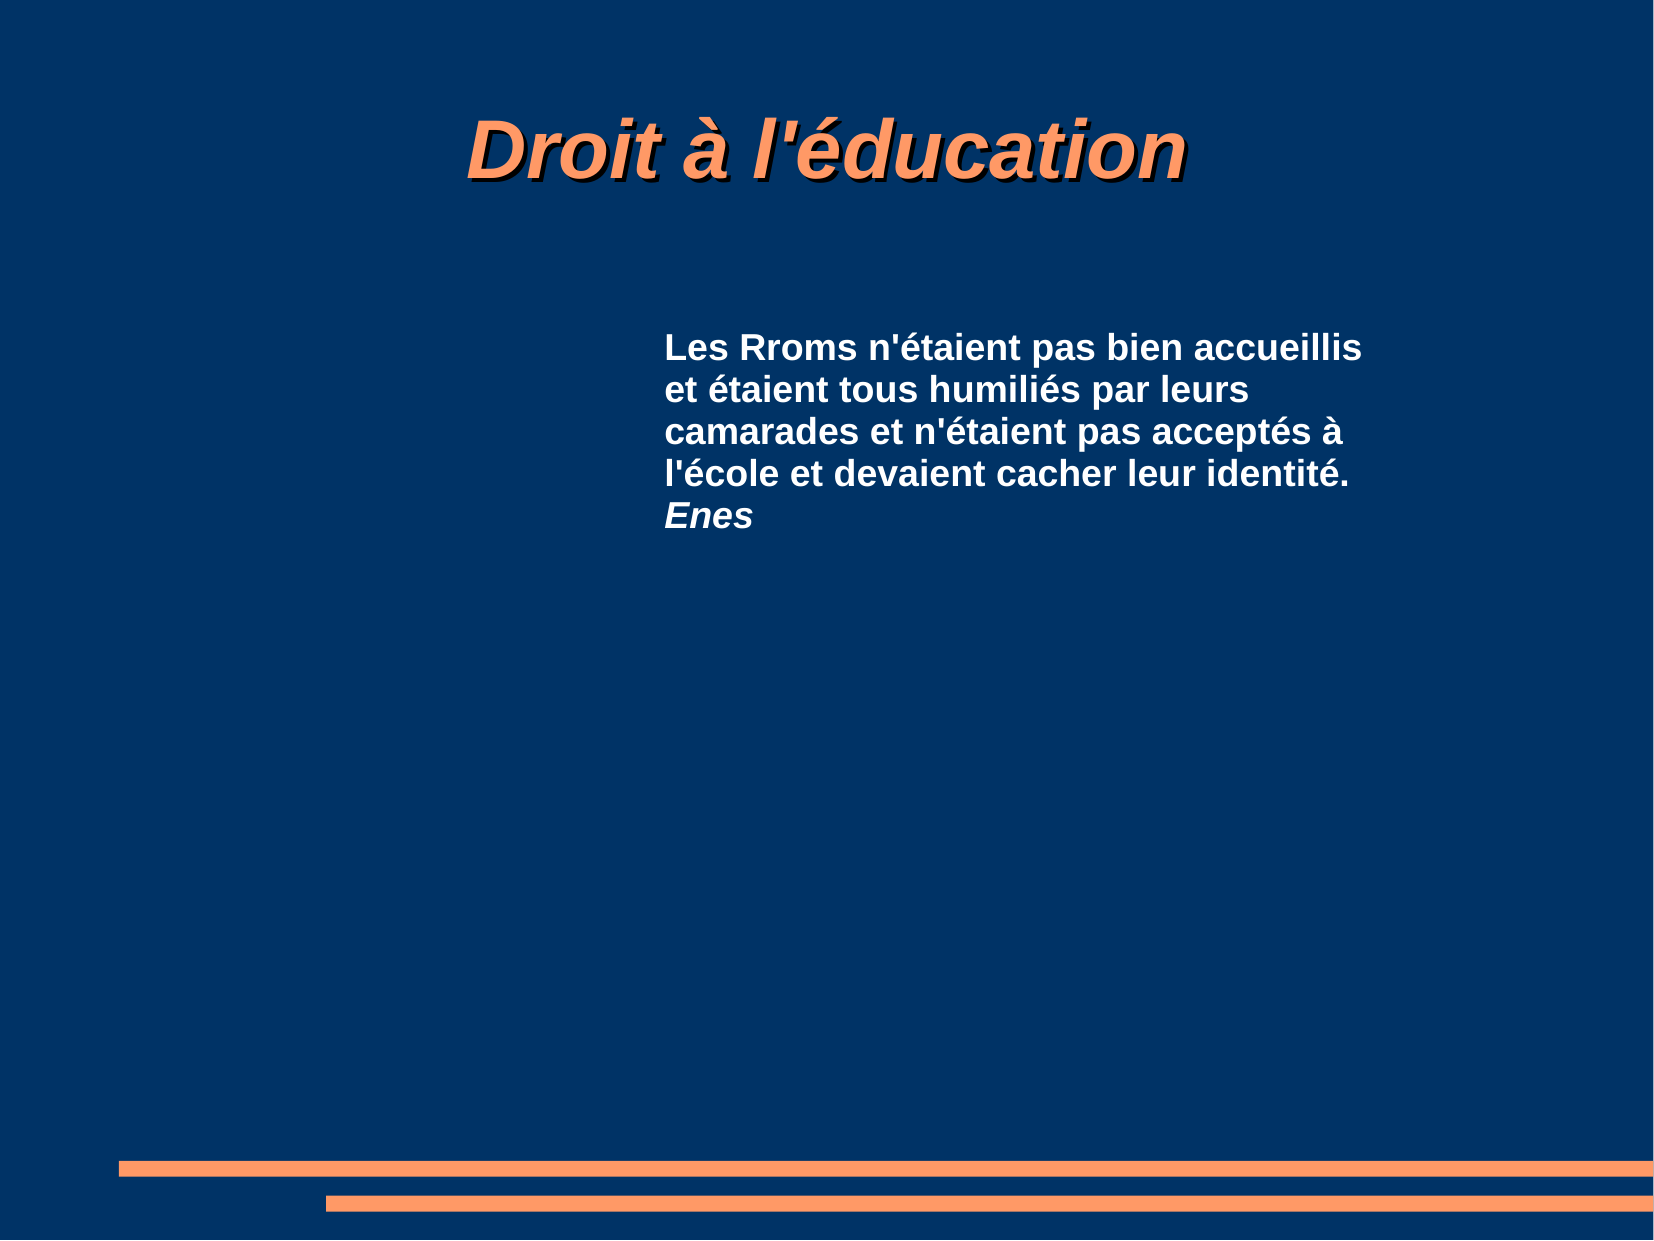

# Droit à l'éducation
Les Rroms n'étaient pas bien accueillis et étaient tous humiliés par leurs camarades et n'étaient pas acceptés à l'école et devaient cacher leur identité. Enes